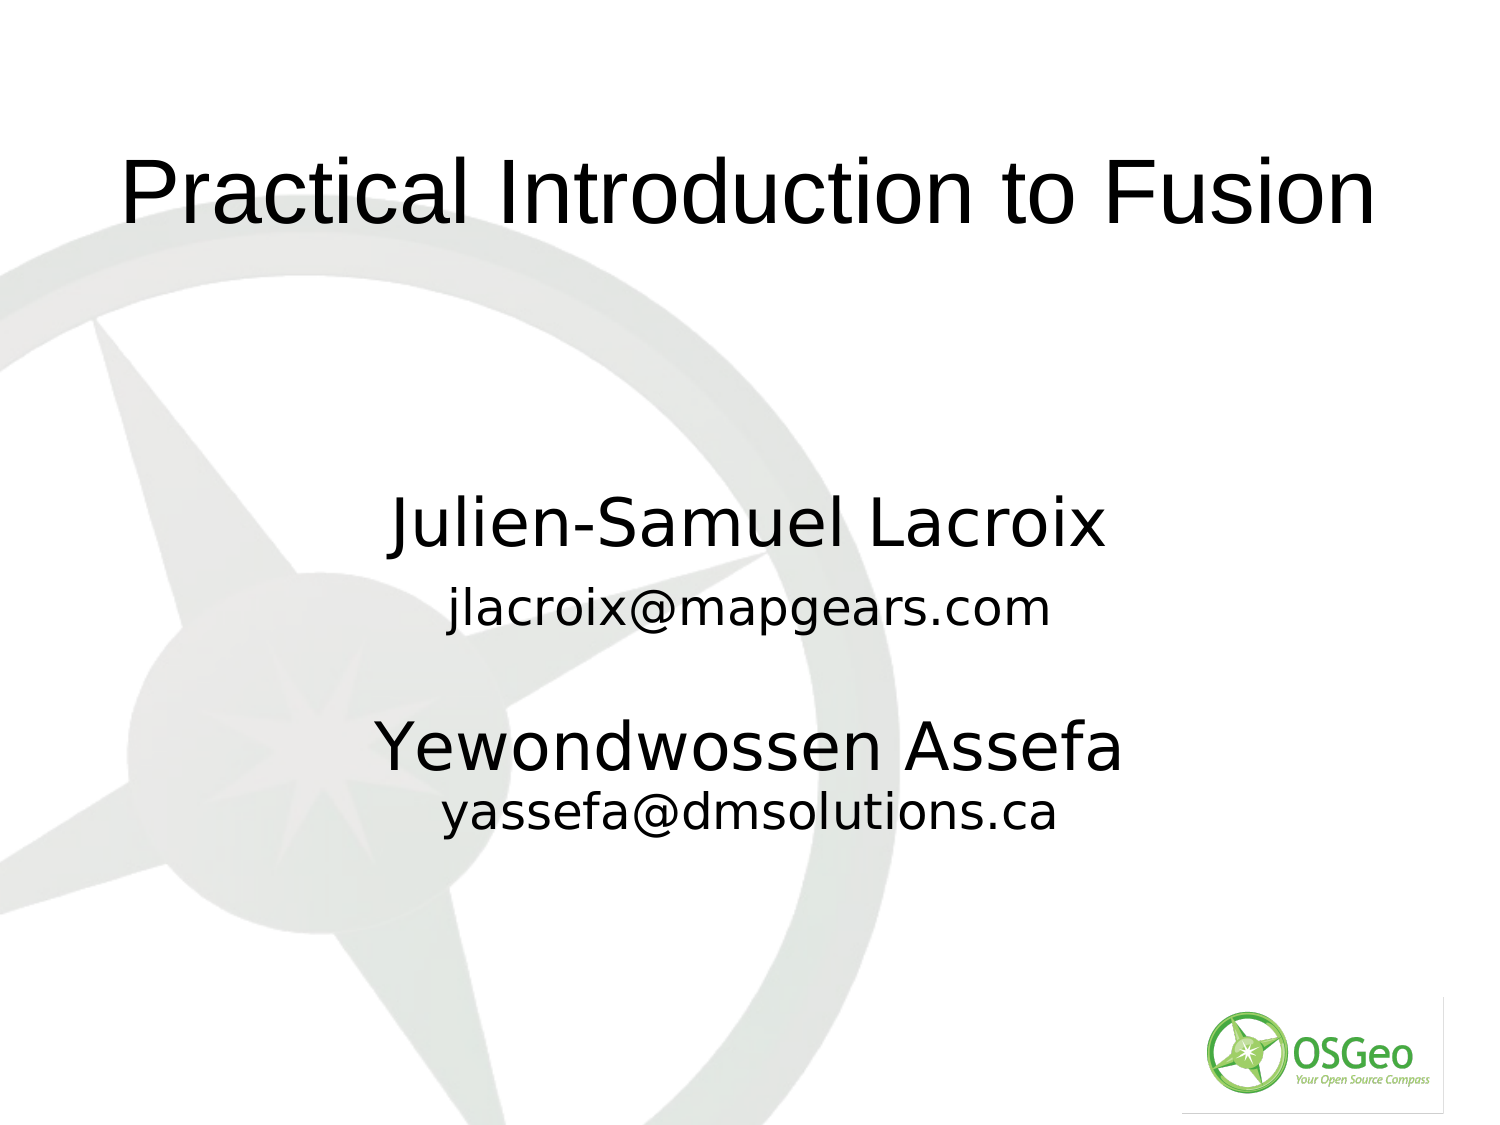

# Practical Introduction to Fusion
Julien-Samuel Lacroix
jlacroix@mapgears.com
Yewondwossen Assefa
yassefa@dmsolutions.ca